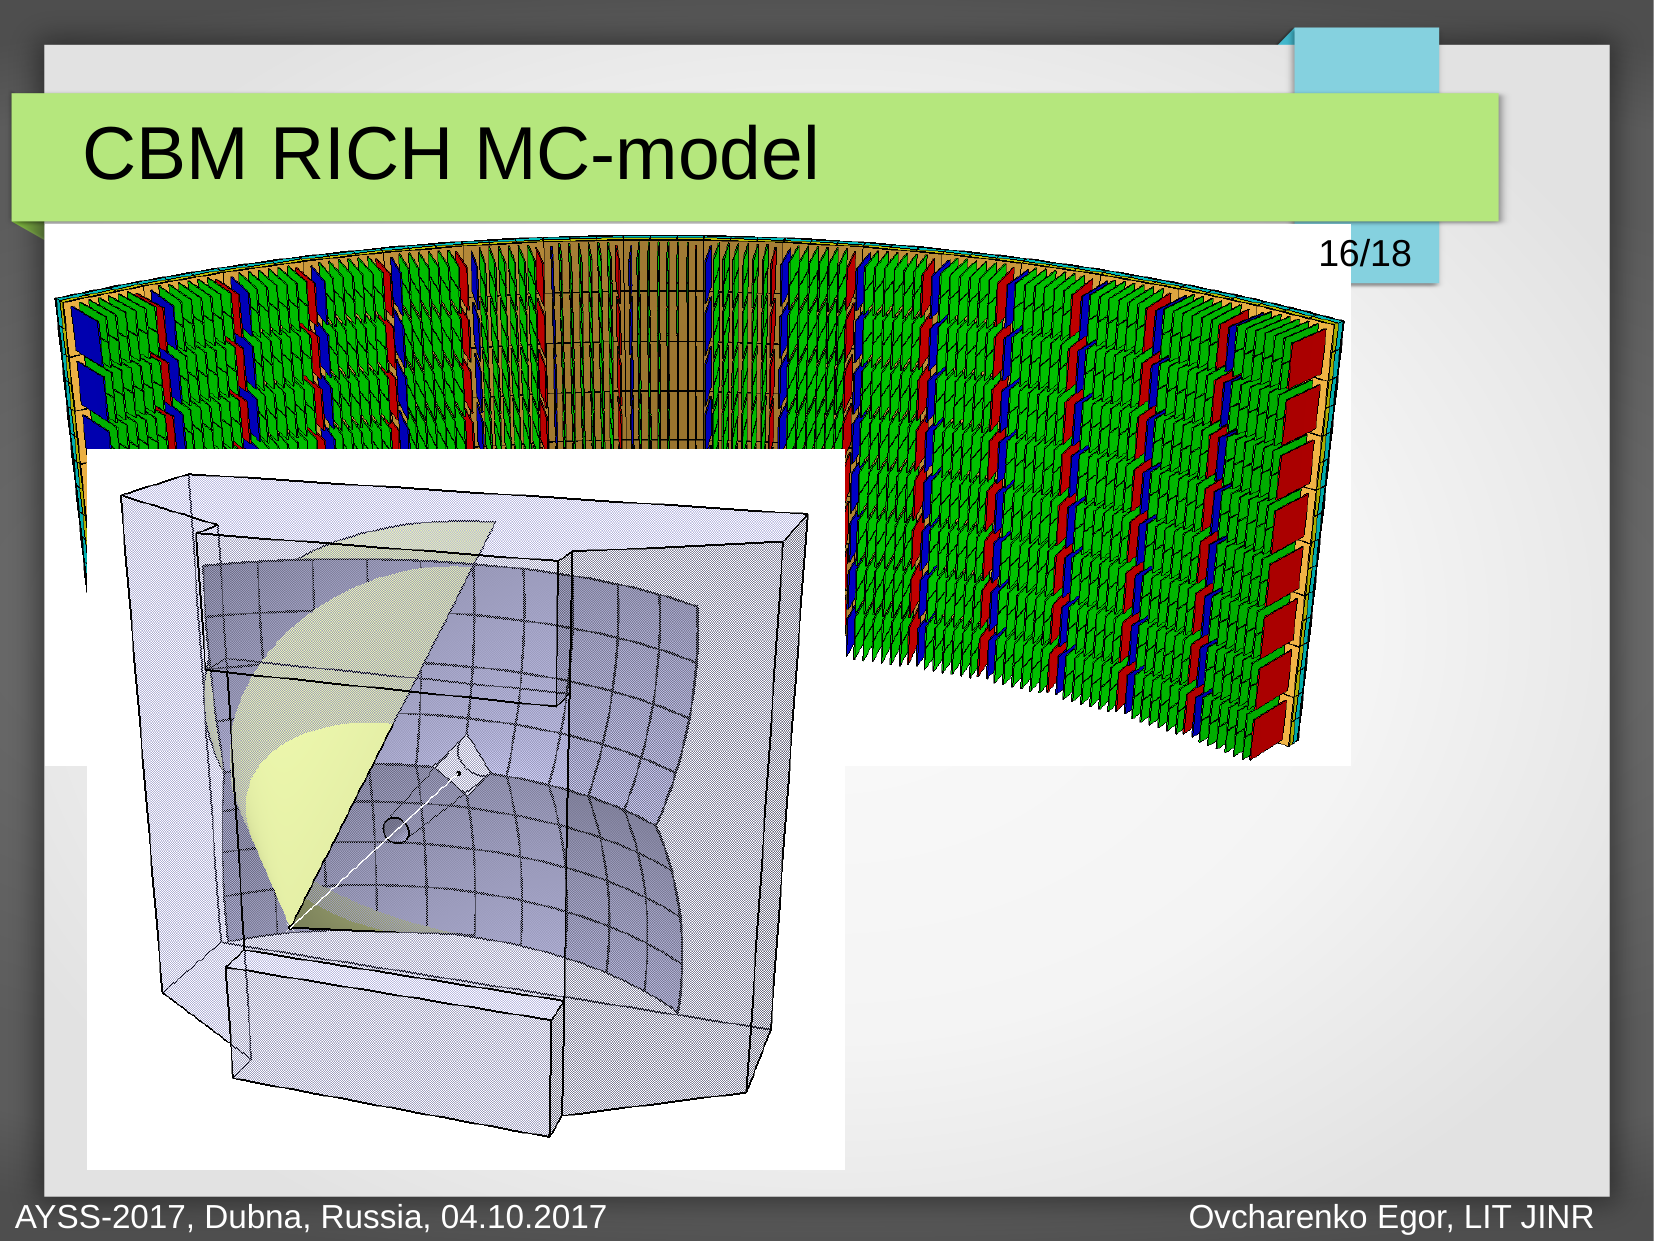

# CBM RICH MC-model
16/18
AYSS-2017, Dubna, Russia, 04.10.2017 Ovcharenko Egor, LIT JINR